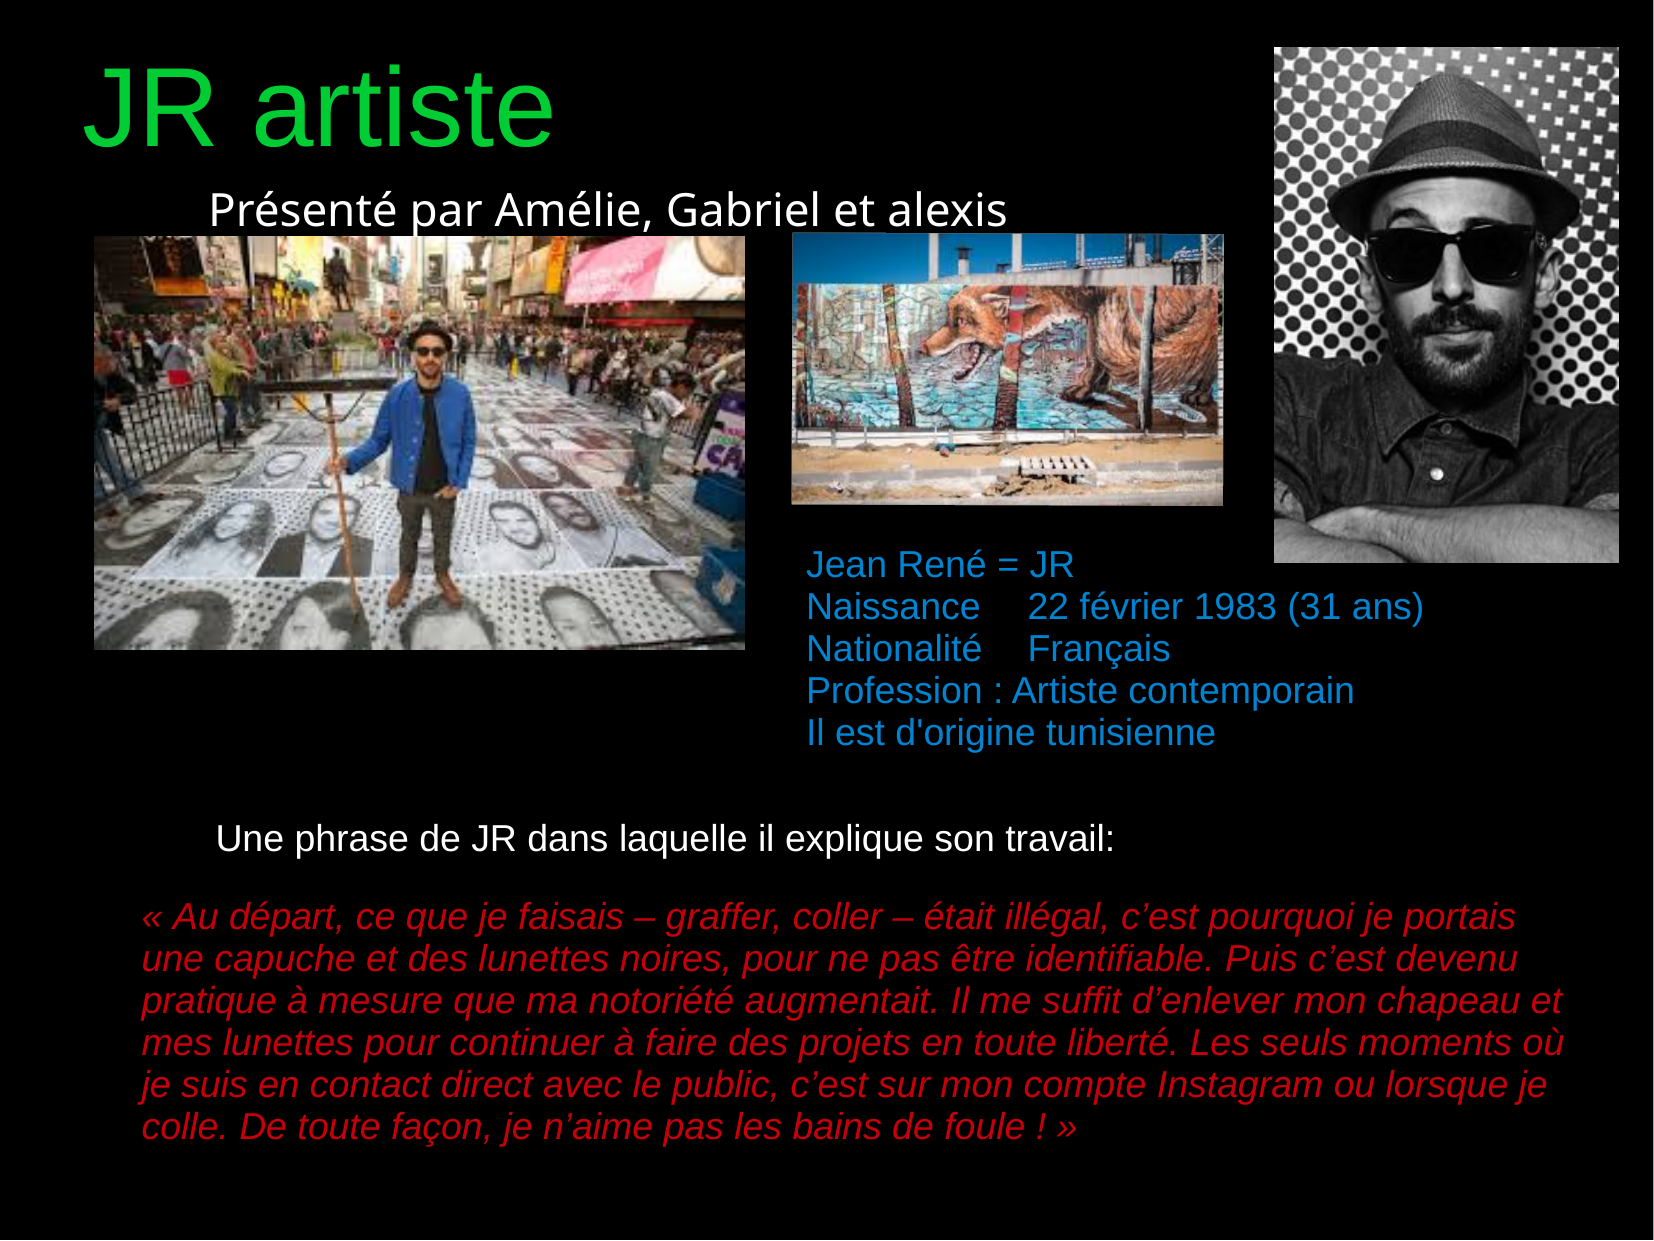

# JR artiste
Présenté par Amélie, Gabriel et alexis
Jean René = JR
Naissance 	22 février 1983 (31 ans)
Nationalité 	Français
Profession : Artiste contemporain
Il est d'origine tunisienne
 	Une phrase de JR dans laquelle il explique son travail:
« Au départ, ce que je faisais – graffer, coller – était illégal, c’est pourquoi je portais une capuche et des lunettes noires, pour ne pas être identifiable. Puis c’est devenu pratique à mesure que ma notoriété augmentait. Il me suffit d’enlever mon chapeau et mes lunettes pour continuer à faire des projets en toute liberté. Les seuls moments où je suis en contact direct avec le public, c’est sur mon compte Instagram ou lorsque je colle. De toute façon, je n’aime pas les bains de foule ! »